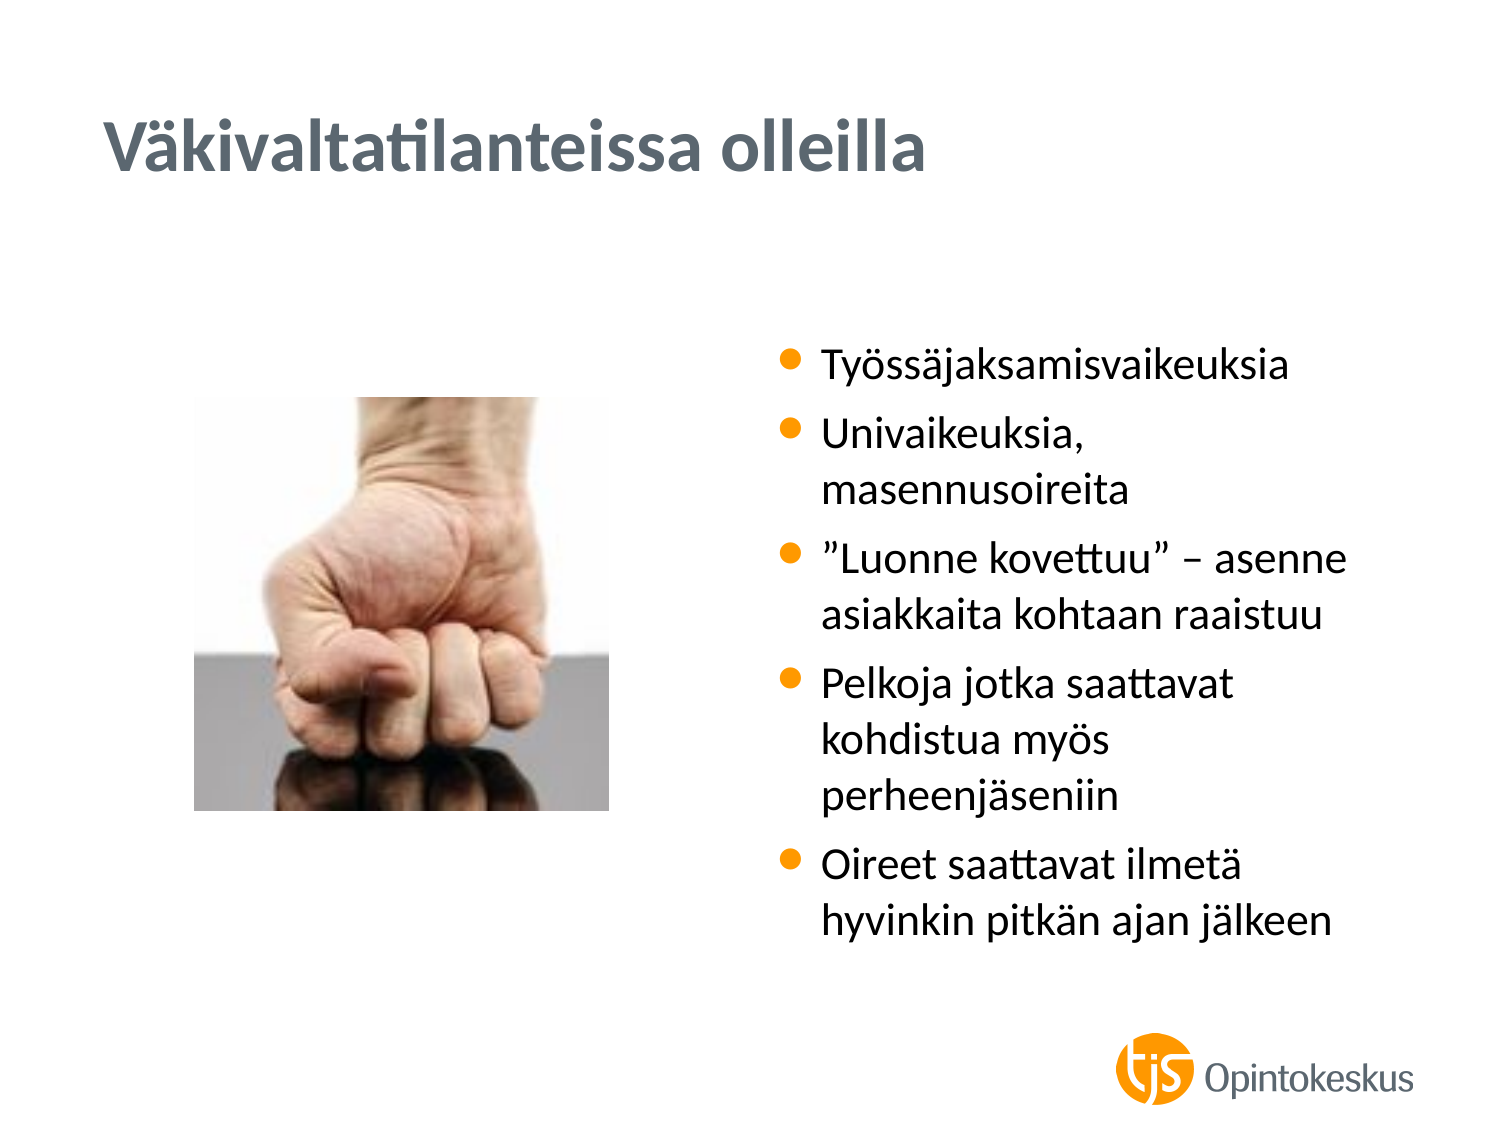

# Väkivaltatilanteissa olleilla
Työssäjaksamisvaikeuksia
Univaikeuksia, masennusoireita
”Luonne kovettuu” – asenne asiakkaita kohtaan raaistuu
Pelkoja jotka saattavat kohdistua myös perheenjäseniin
Oireet saattavat ilmetä hyvinkin pitkän ajan jälkeen